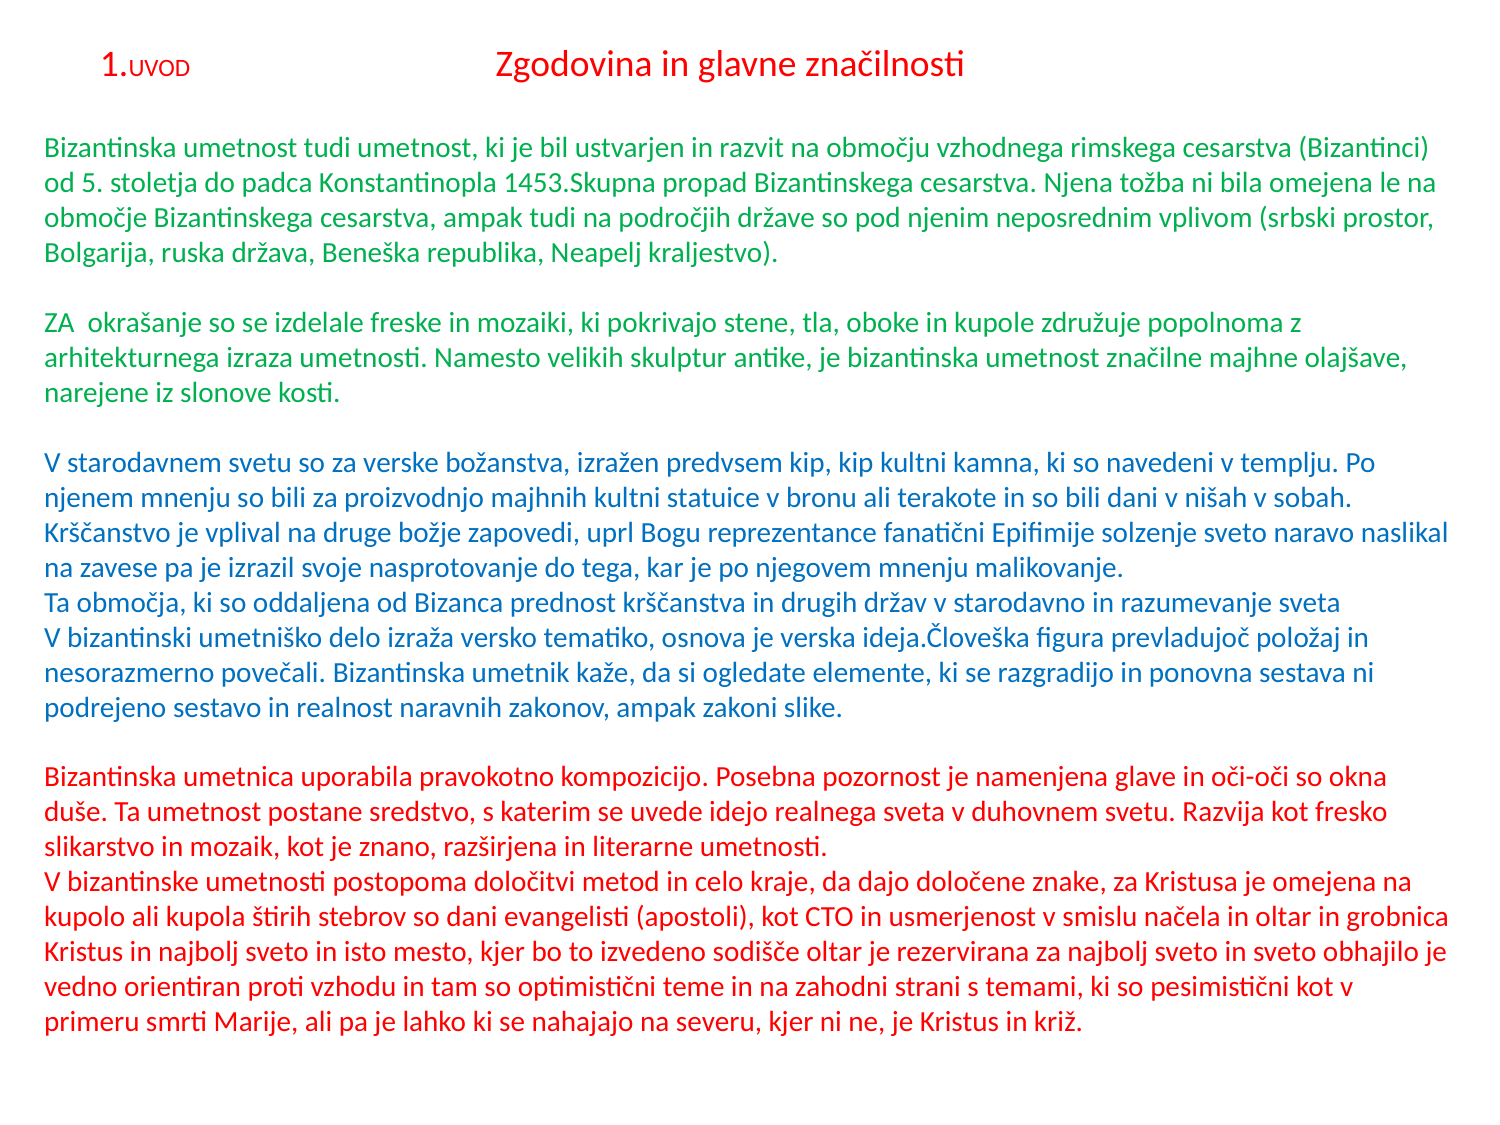

1.UVOD Zgodovina in glavne značilnosti
Bizantinska umetnost tudi umetnost, ki je bil ustvarjen in razvit na območju vzhodnega rimskega cesarstva (Bizantinci) od 5. stoletja do padca Konstantinopla 1453.Skupna propad Bizantinskega cesarstva. Njena tožba ni bila omejena le na območje Bizantinskega cesarstva, ampak tudi na področjih države so pod njenim neposrednim vplivom (srbski prostor, Bolgarija, ruska država, Beneška republika, Neapelj kraljestvo).
ZA okrašanje so se izdelale freske in mozaiki, ki pokrivajo stene, tla, oboke in kupole združuje popolnoma z arhitekturnega izraza umetnosti. Namesto velikih skulptur antike, je bizantinska umetnost značilne majhne olajšave, narejene iz slonove kosti.
V starodavnem svetu so za verske božanstva, izražen predvsem kip, kip kultni kamna, ki so navedeni v templju. Po njenem mnenju so bili za proizvodnjo majhnih kultni statuice v bronu ali terakote in so bili dani v nišah v sobah.
Krščanstvo je vplival na druge božje zapovedi, uprl Bogu reprezentance fanatični Epifimije solzenje sveto naravo naslikal na zavese pa je izrazil svoje nasprotovanje do tega, kar je po njegovem mnenju malikovanje.
Ta območja, ki so oddaljena od Bizanca prednost krščanstva in drugih držav v starodavno in razumevanje sveta
V bizantinski umetniško delo izraža versko tematiko, osnova je verska ideja.Človeška figura prevladujoč položaj in nesorazmerno povečali. Bizantinska umetnik kaže, da si ogledate elemente, ki se razgradijo in ponovna sestava ni podrejeno sestavo in realnost naravnih zakonov, ampak zakoni slike.
Bizantinska umetnica uporabila pravokotno kompozicijo. Posebna pozornost je namenjena glave in oči-oči so okna duše. Ta umetnost postane sredstvo, s katerim se uvede idejo realnega sveta v duhovnem svetu. Razvija kot fresko slikarstvo in mozaik, kot je znano, razširjena in literarne umetnosti.
V bizantinske umetnosti postopoma določitvi metod in celo kraje, da dajo določene znake, za Kristusa je omejena na kupolo ali kupola štirih stebrov so dani evangelisti (apostoli), kot CTO in usmerjenost v smislu načela in oltar in grobnica Kristus in najbolj sveto in isto mesto, kjer bo to izvedeno sodišče oltar je rezervirana za najbolj sveto in sveto obhajilo je vedno orientiran proti vzhodu in tam so optimistični teme in na zahodni strani s temami, ki so pesimistični kot v primeru smrti Marije, ali pa je lahko ki se nahajajo na severu, kjer ni ne, je Kristus in križ.